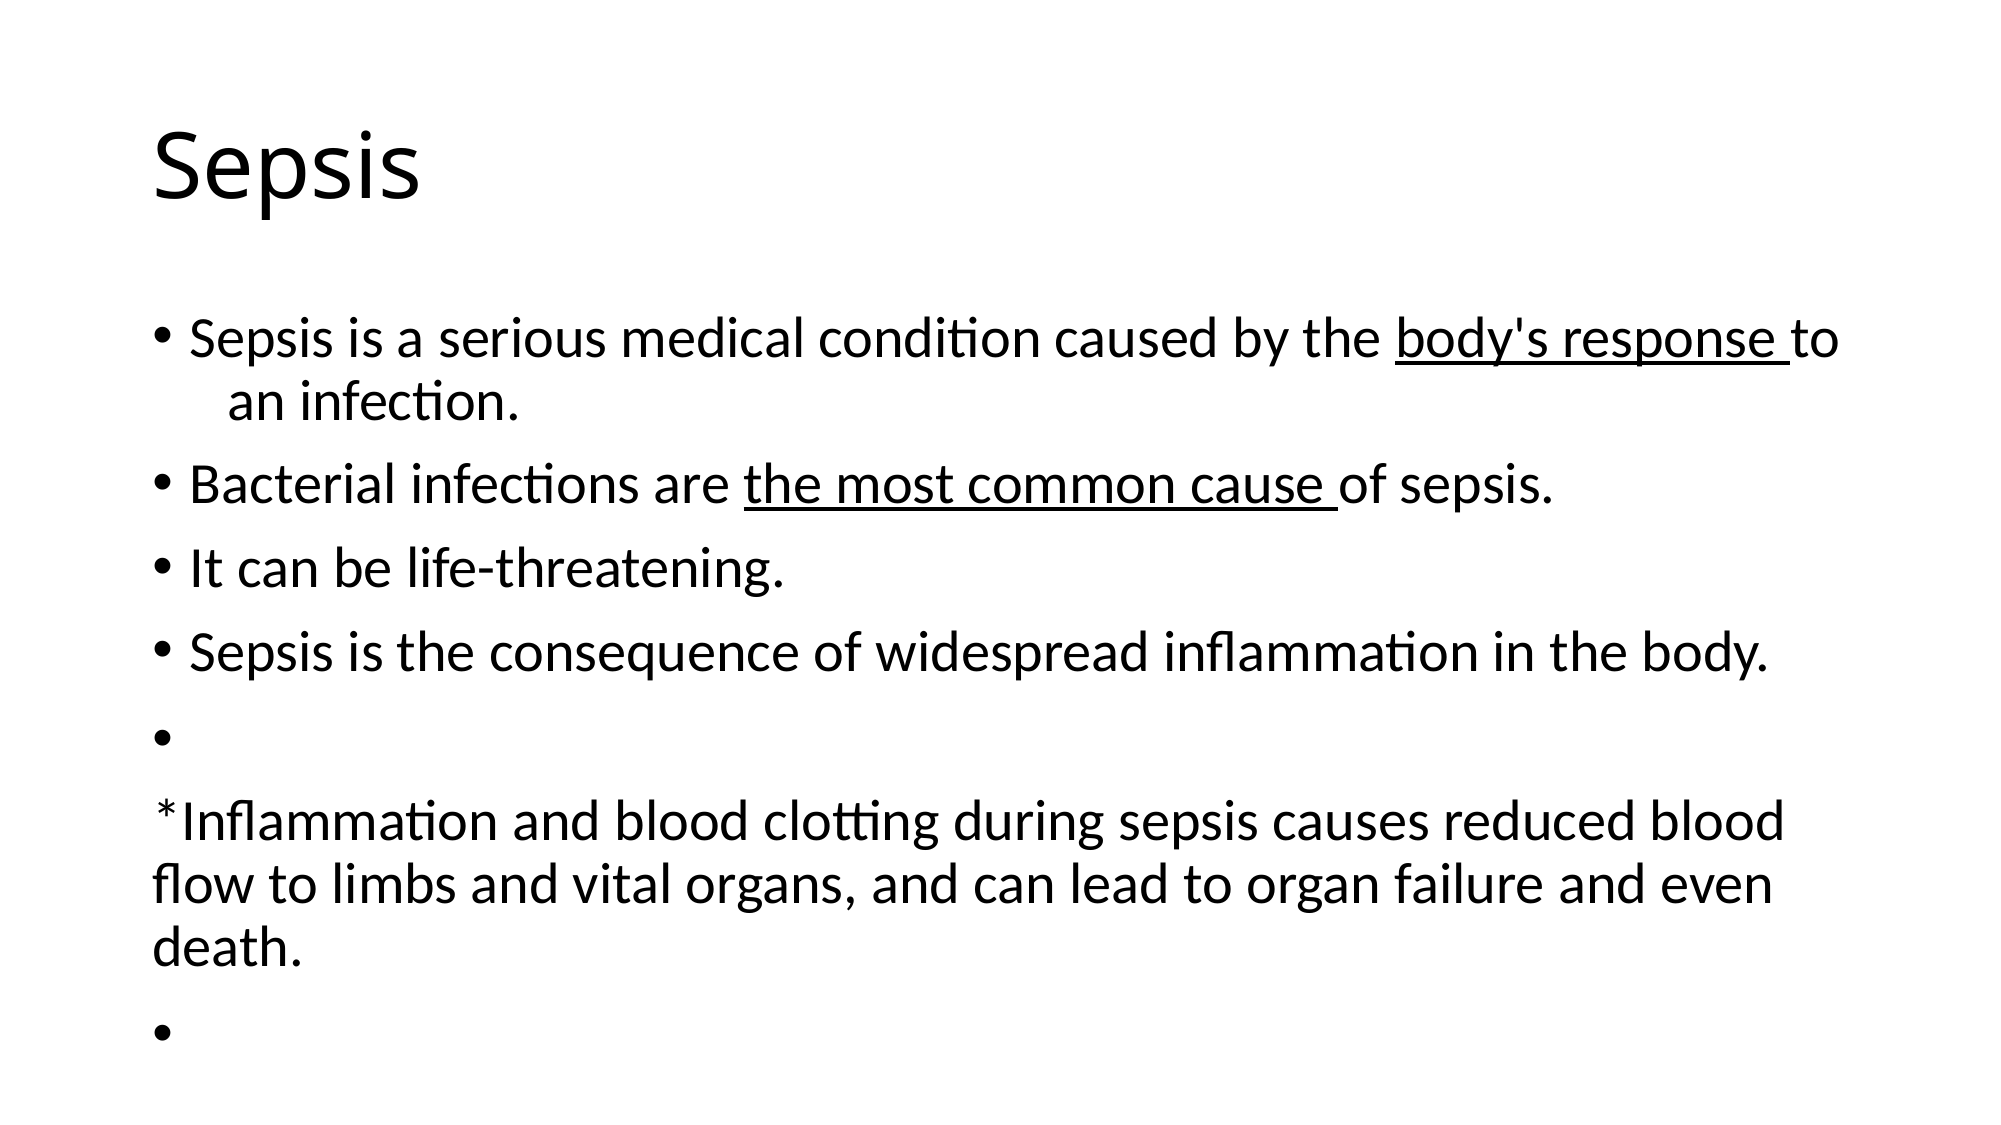

# Sepsis
Sepsis is a serious medical condition caused by the body's response to an infection.
Bacterial infections are the most common cause of sepsis.
It can be life-threatening.
Sepsis is the consequence of widespread inflammation in the body.
*Inflammation and blood clotting during sepsis causes reduced blood flow to limbs and vital organs, and can lead to organ failure and even death.